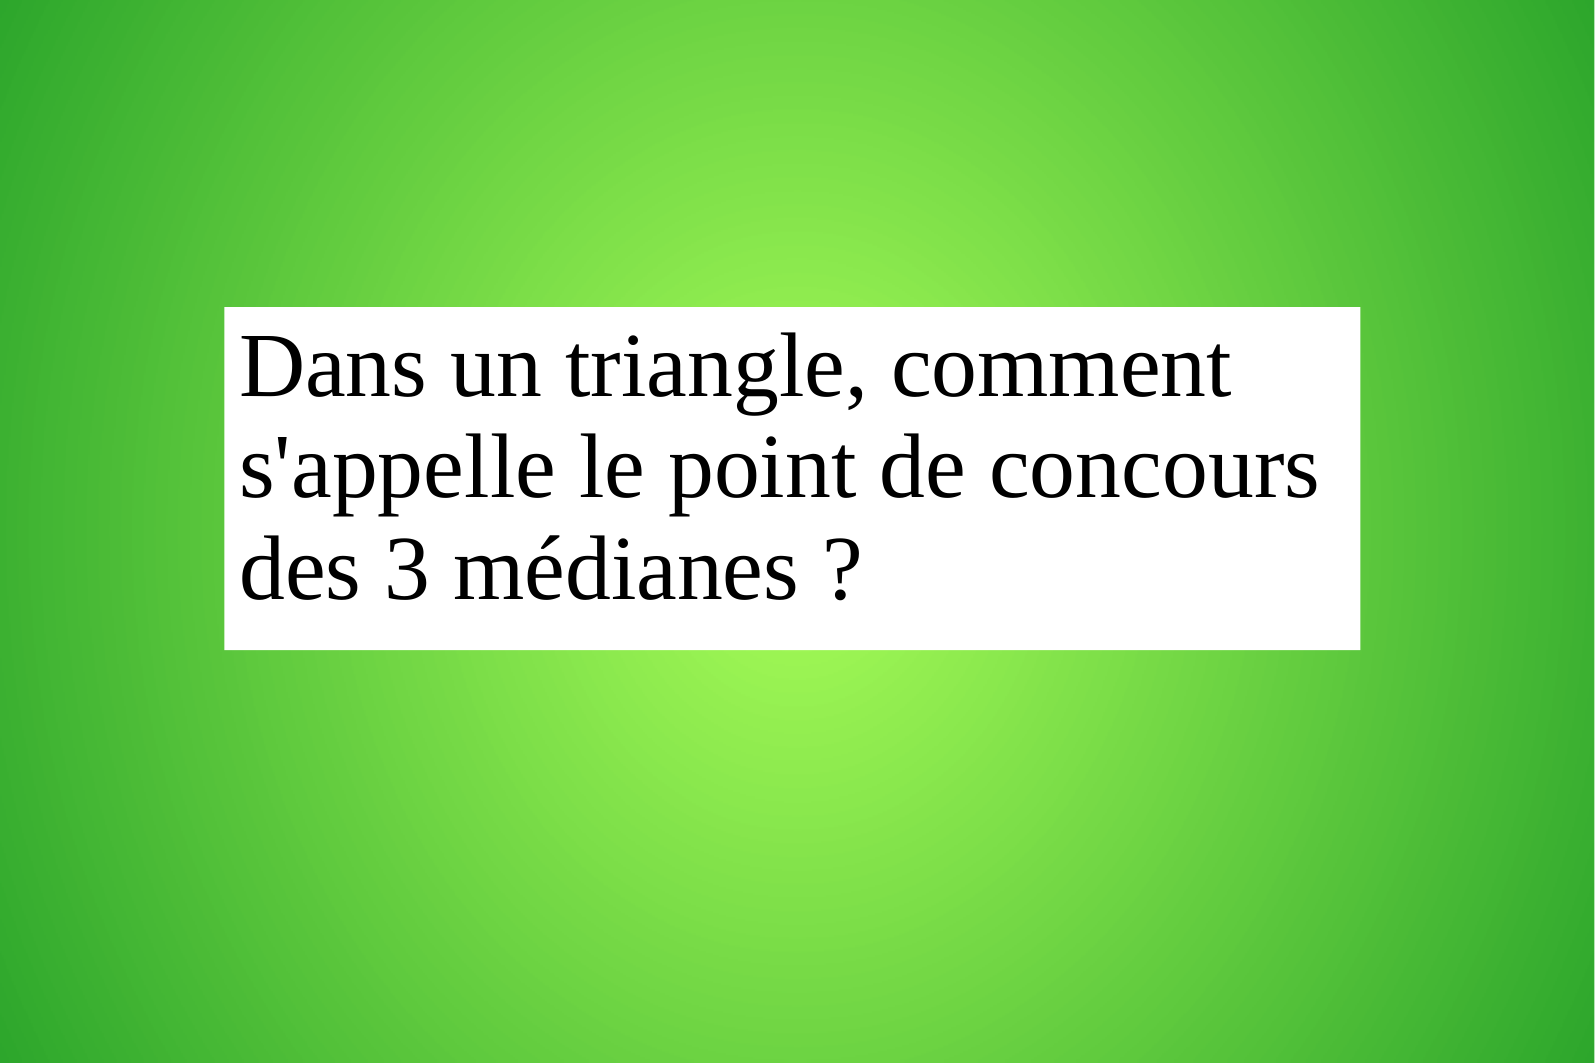

Dans un triangle, comment
s'appelle le point de concours
des 3 médianes ?